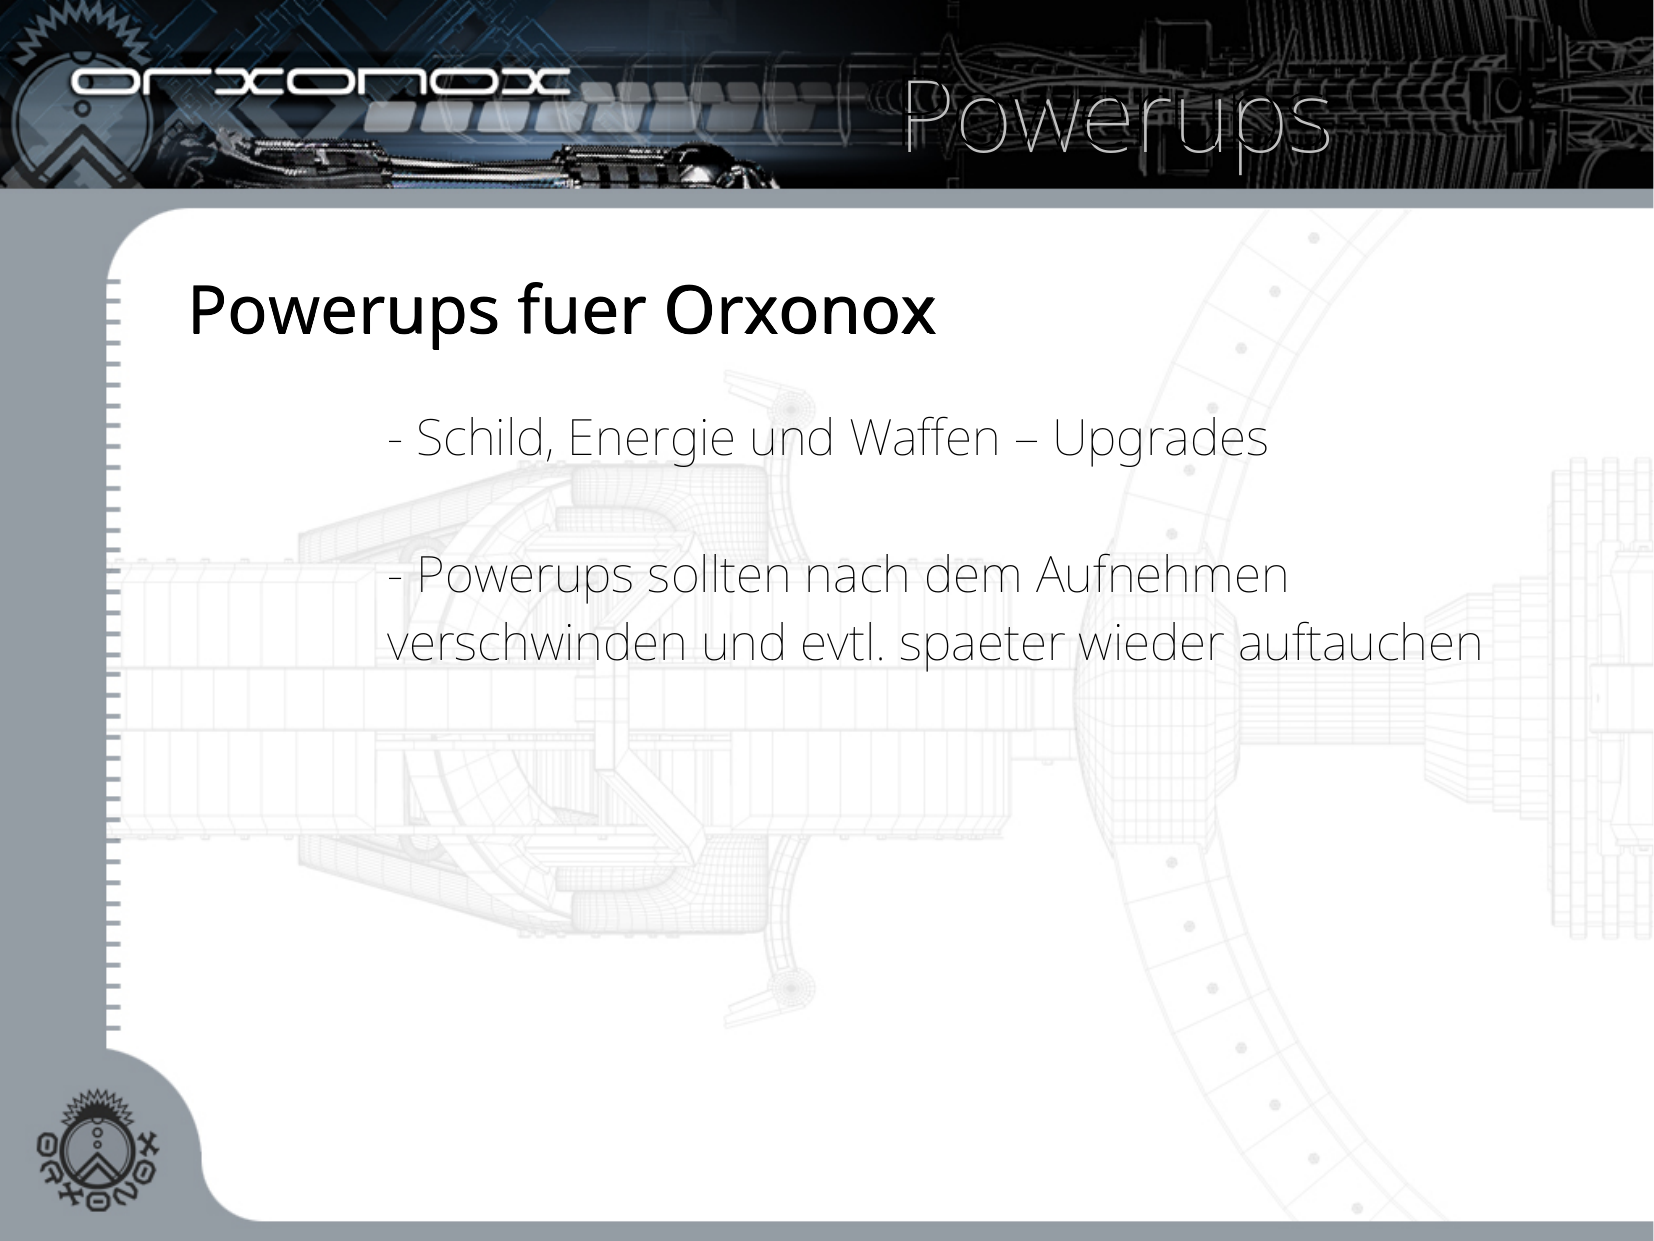

Powerups
Powerups fuer Orxonox
- Schild, Energie und Waffen – Upgrades
- Powerups sollten nach dem Aufnehmen verschwinden und evtl. spaeter wieder auftauchen